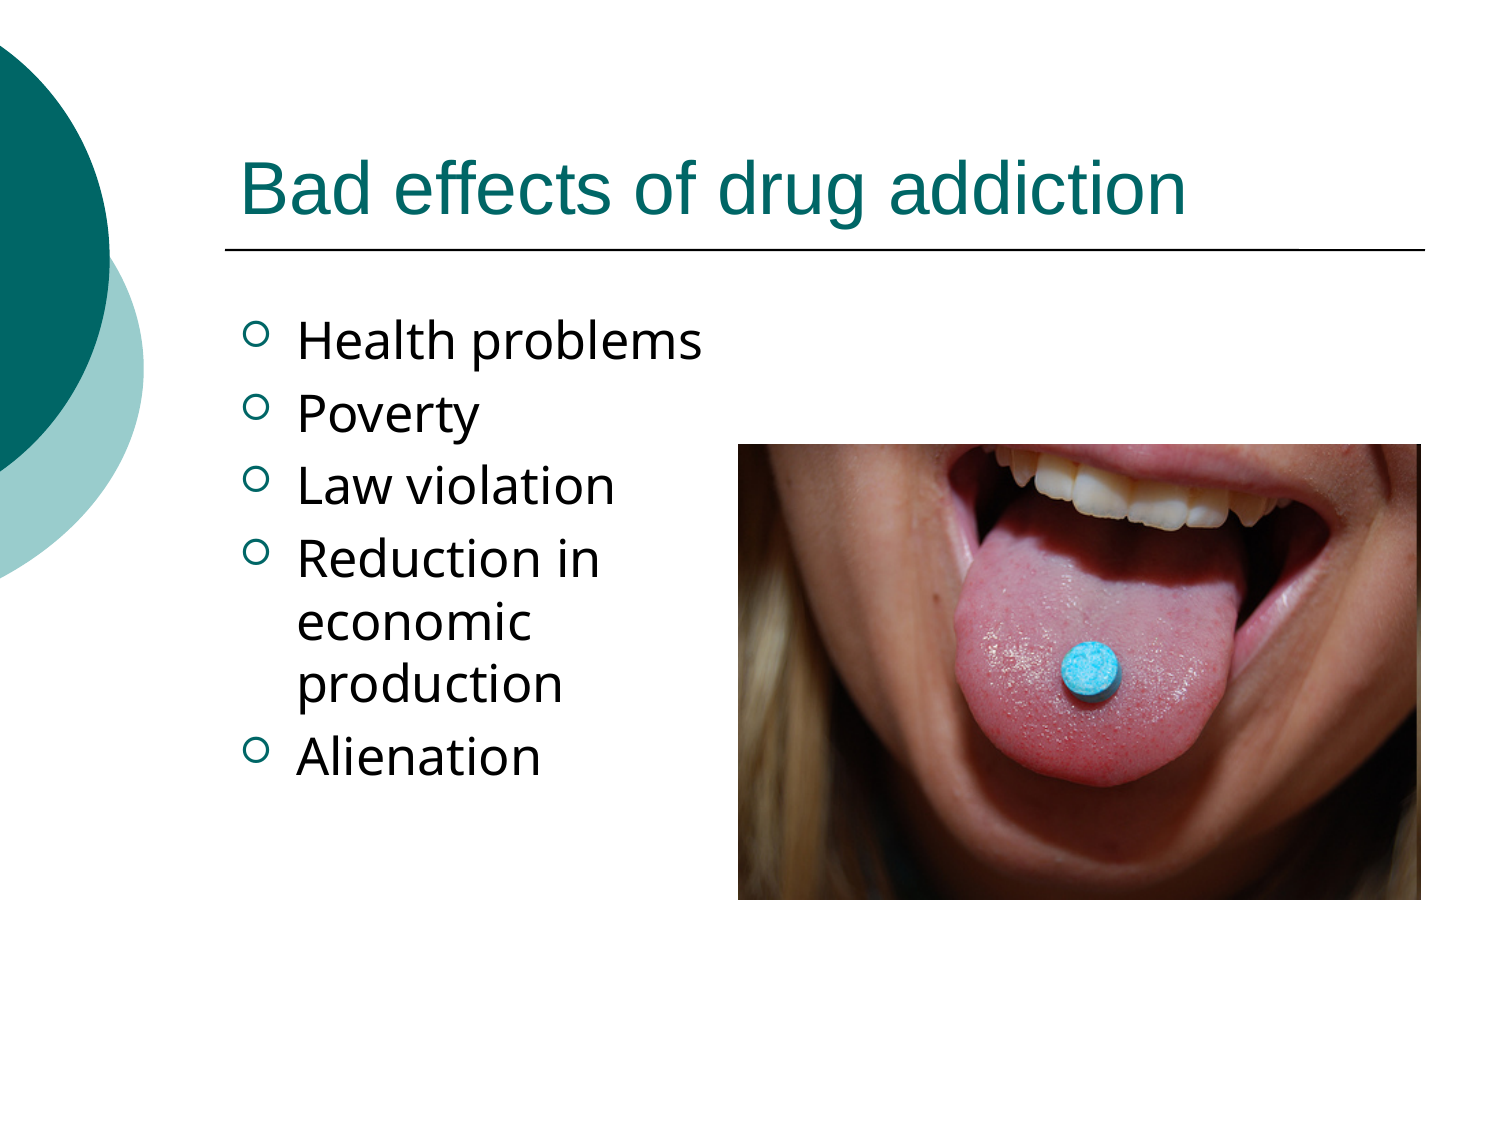

# Bad effects of drug addiction
Health problems
Poverty
Law violation
Reduction in economic production
Alienation